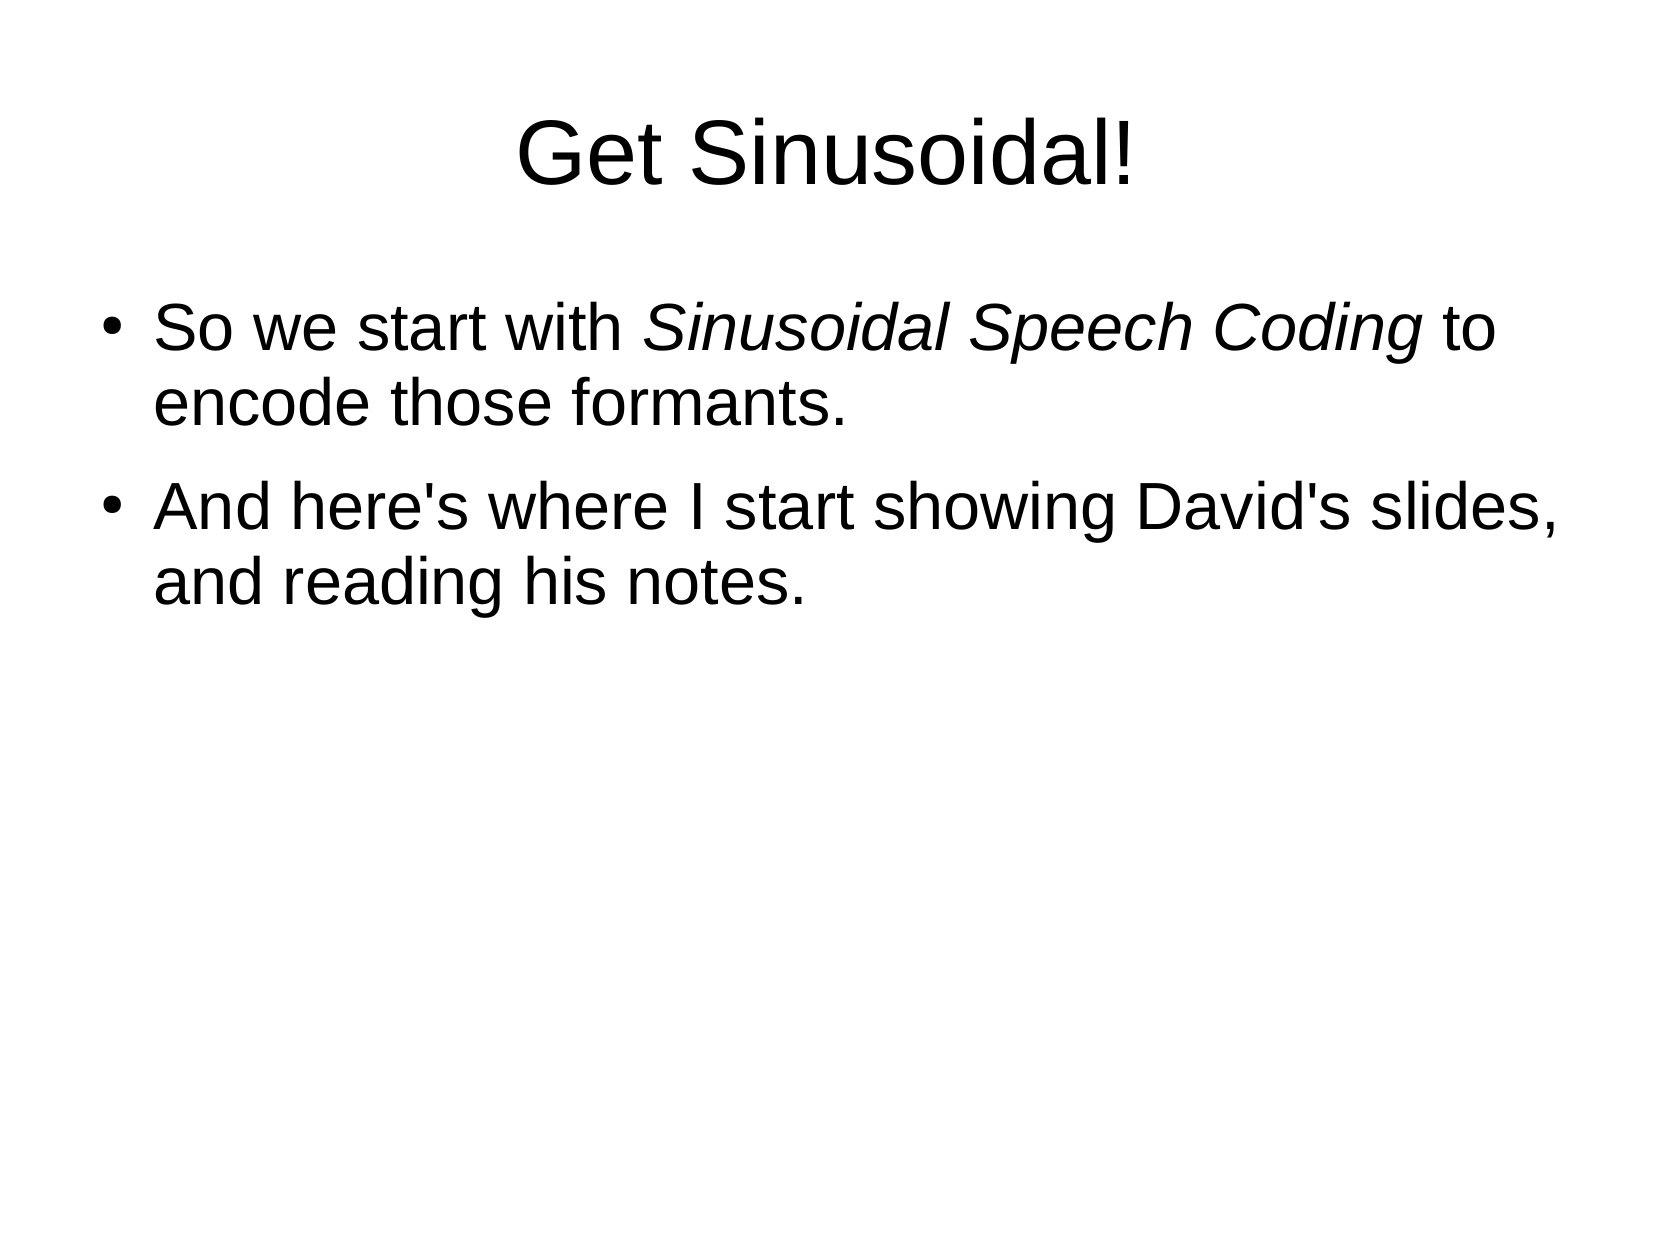

# Get Sinusoidal!
So we start with Sinusoidal Speech Coding to encode those formants.
And here's where I start showing David's slides, and reading his notes.